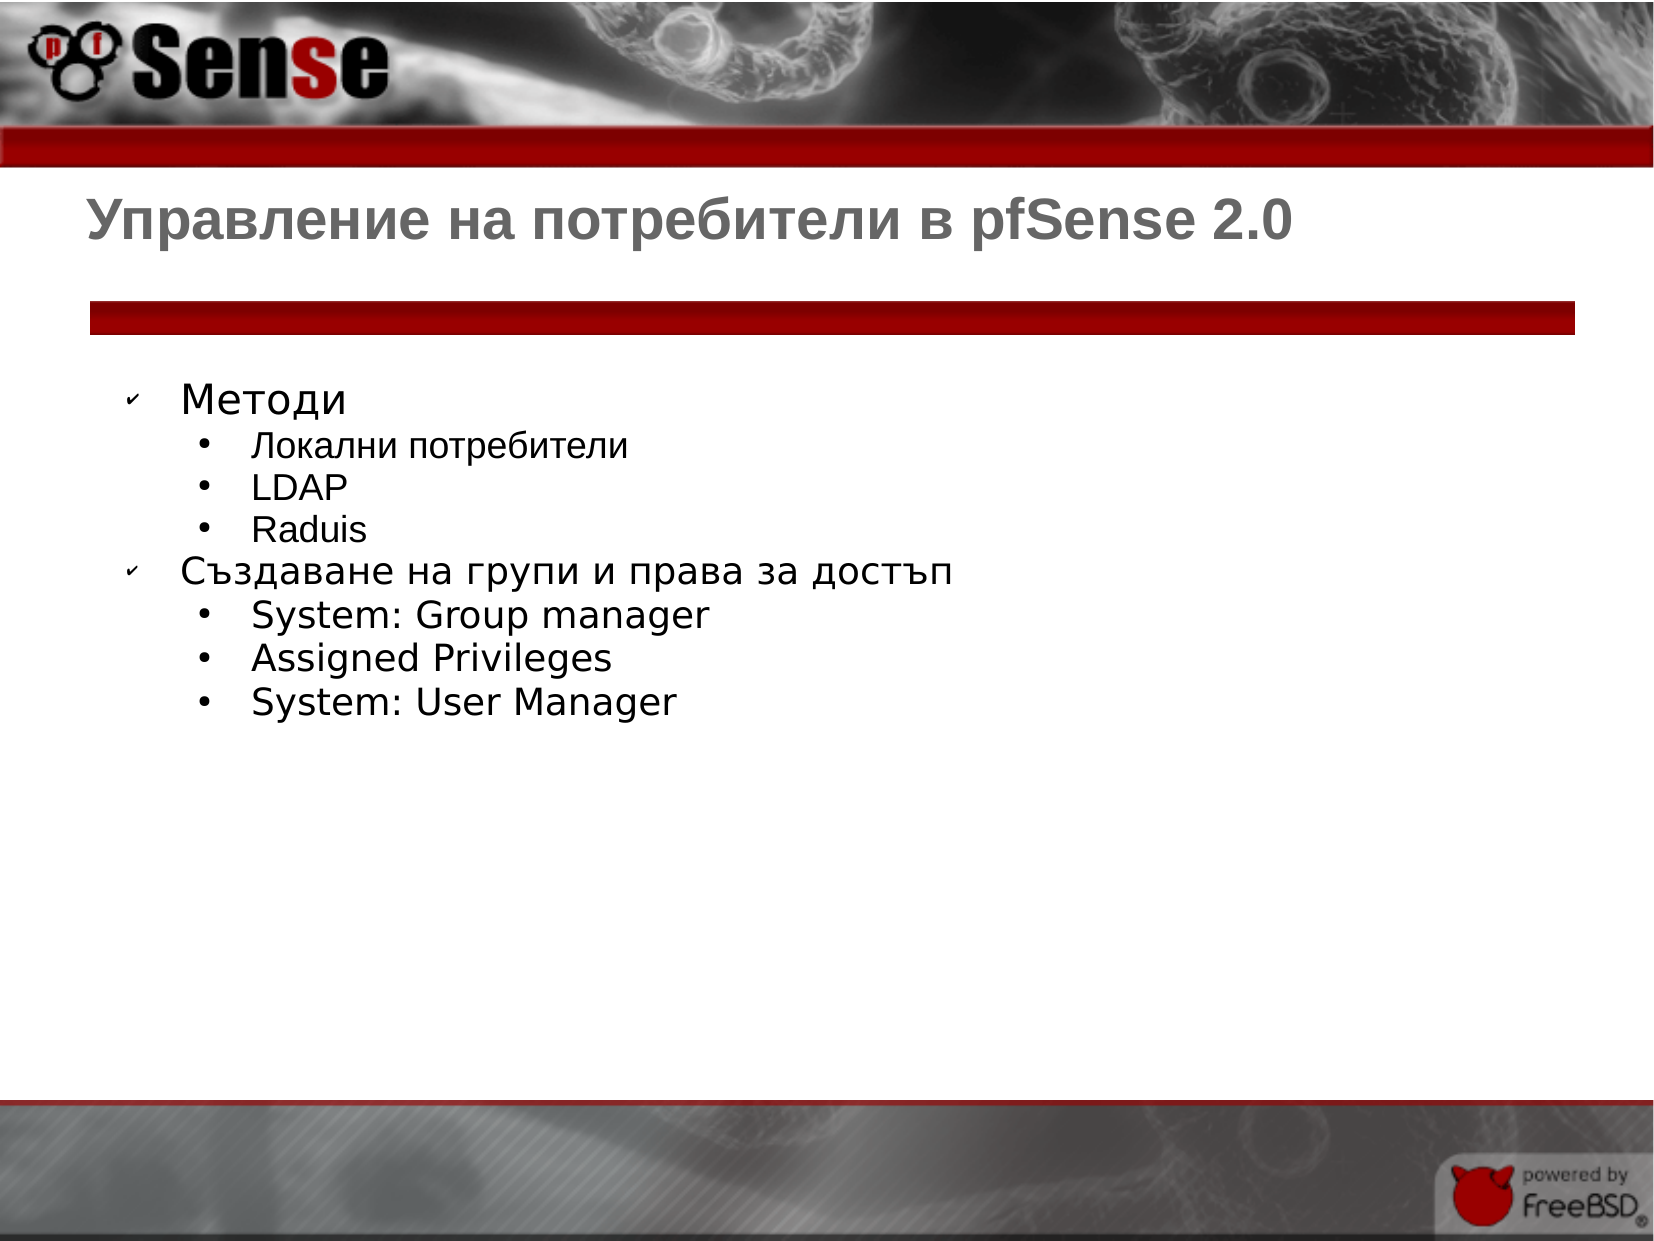

# Управление на потребители в pfSense 2.0
Методи
Локални потребители
LDAP
Raduis
Създаване на групи и права за достъп
System: Group manager
Assigned Privileges
System: User Manager